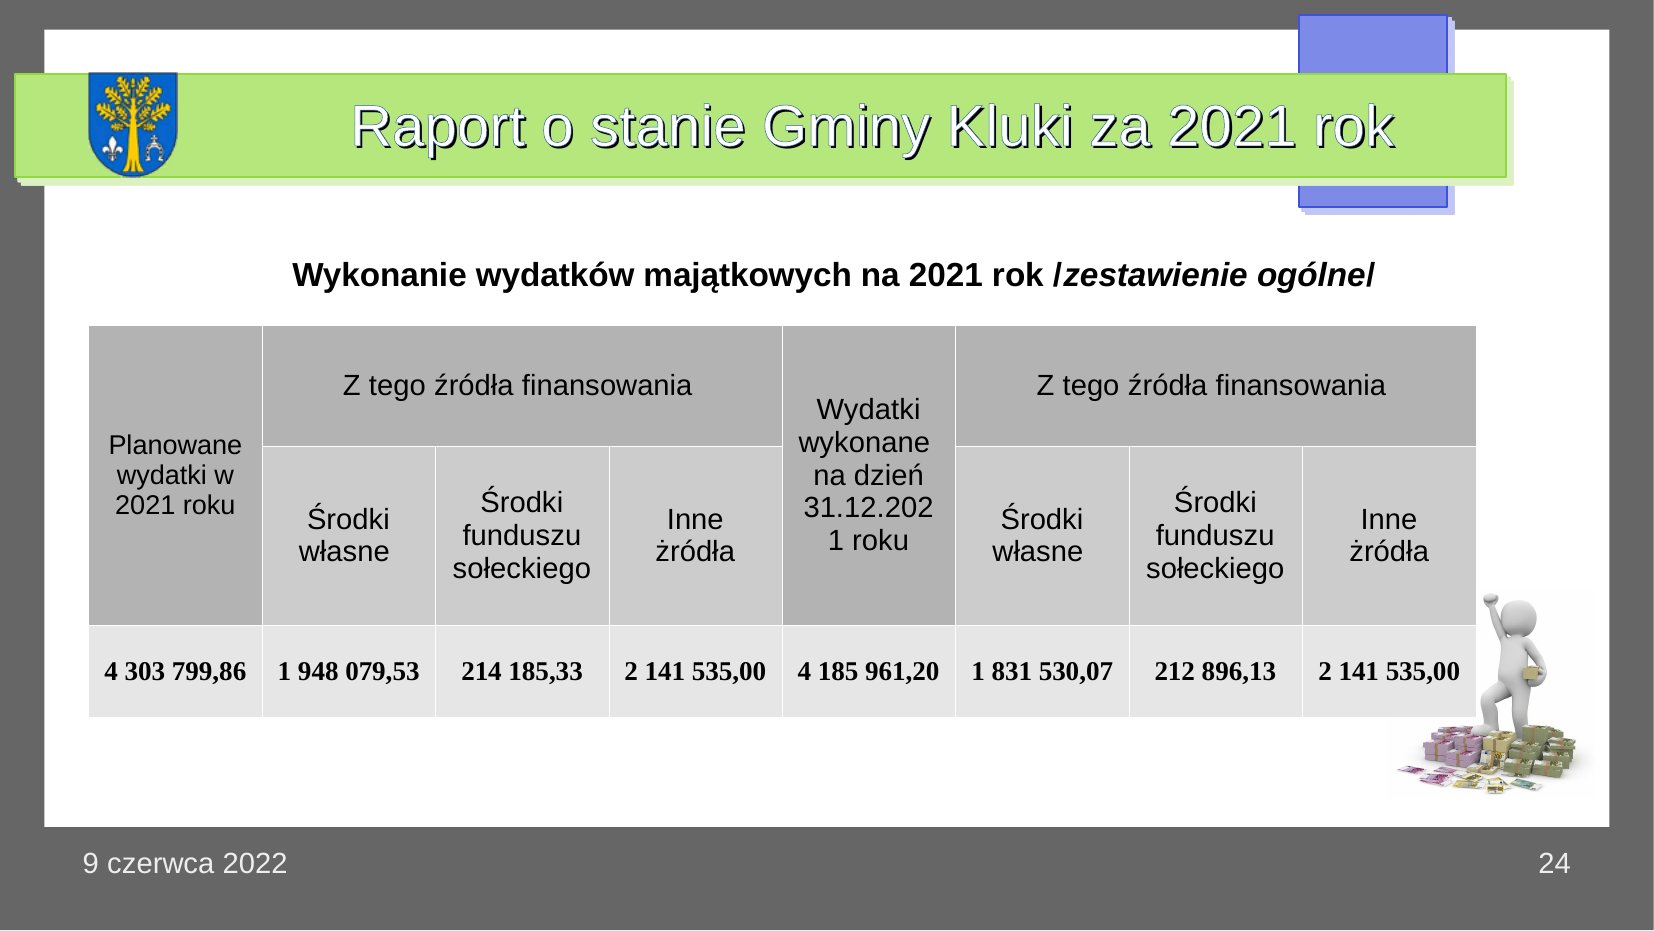

# Raport o stanie Gminy Kluki za 2021 rok
Wykonanie wydatków majątkowych na 2021 rok /zestawienie ogólne/
| Planowane wydatki w 2021 roku | Z tego źródła finansowania | | | Wydatki wykonane na dzień 31.12.2021 roku | Z tego źródła finansowania | | |
| --- | --- | --- | --- | --- | --- | --- | --- |
| | Środki własne | Środki funduszu sołeckiego | Inne żródła | | Środki własne | Środki funduszu sołeckiego | Inne żródła |
| 4 303 799,86 | 1 948 079,53 | 214 185,33 | 2 141 535,00 | 4 185 961,20 | 1 831 530,07 | 212 896,13 | 2 141 535,00 |
9 czerwca 2022
24